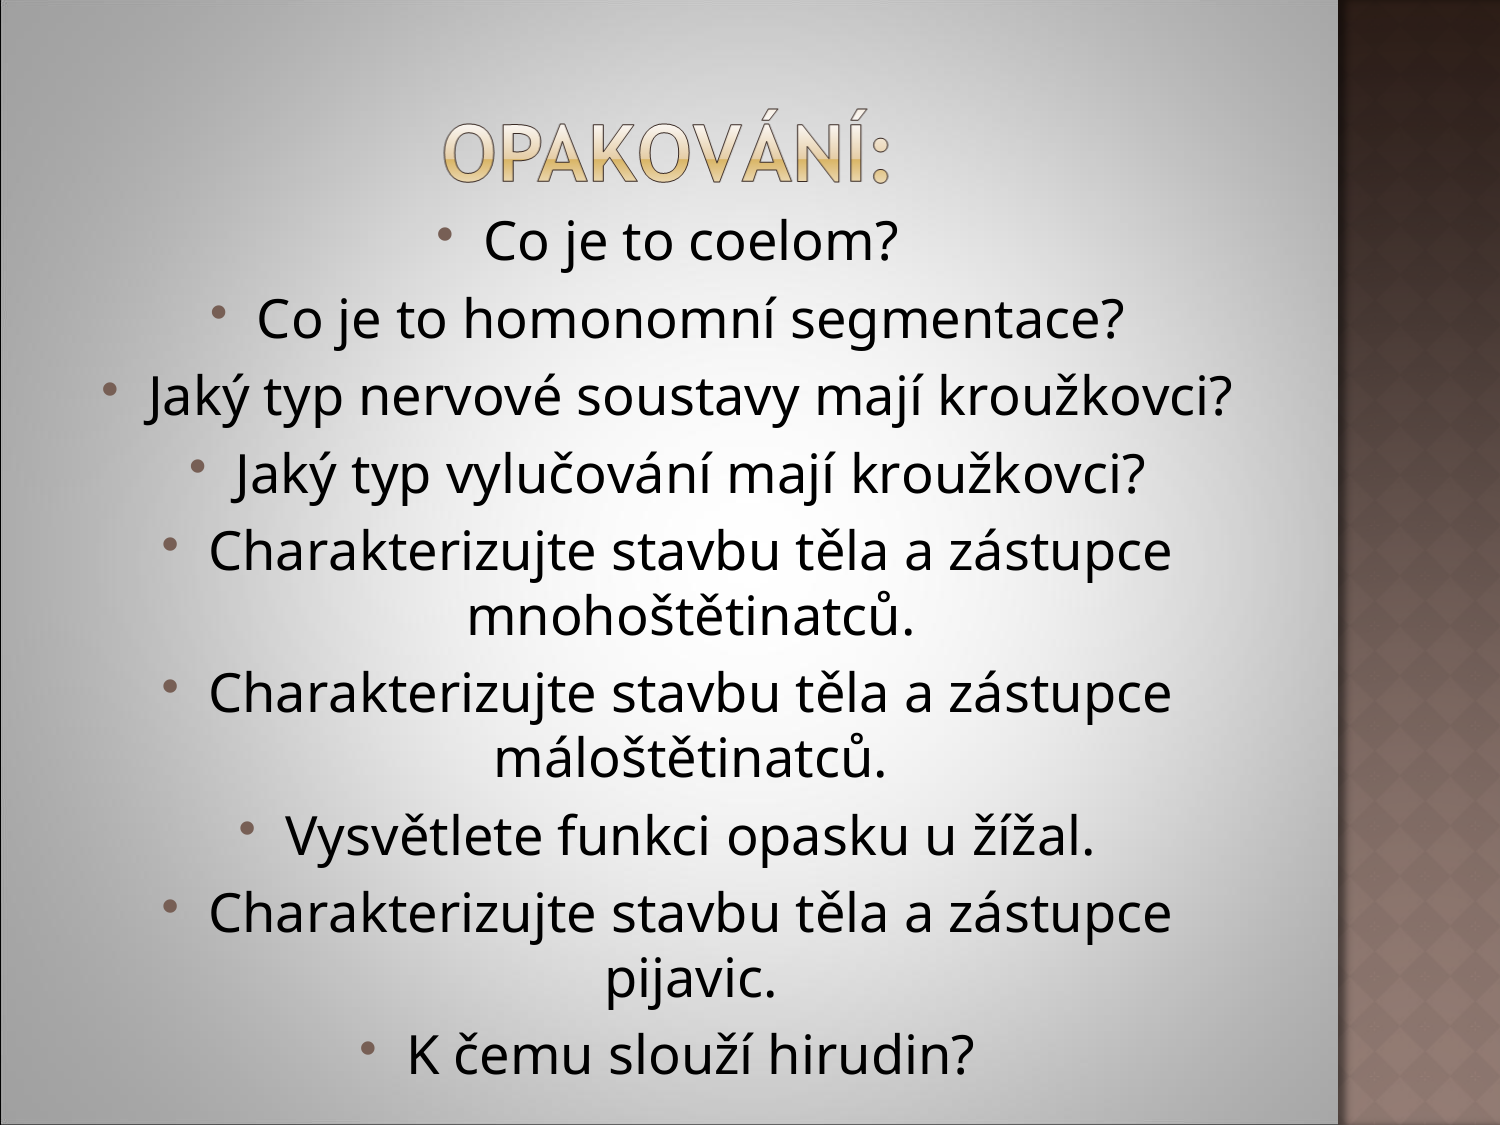

# Co je to coelom?
Co je to homonomní segmentace?
Jaký typ nervové soustavy mají kroužkovci?
Jaký typ vylučování mají kroužkovci?
Charakterizujte stavbu těla a zástupce mnohoštětinatců.
Charakterizujte stavbu těla a zástupce máloštětinatců.
Vysvětlete funkci opasku u žížal.
Charakterizujte stavbu těla a zástupce pijavic.
K čemu slouží hirudin?